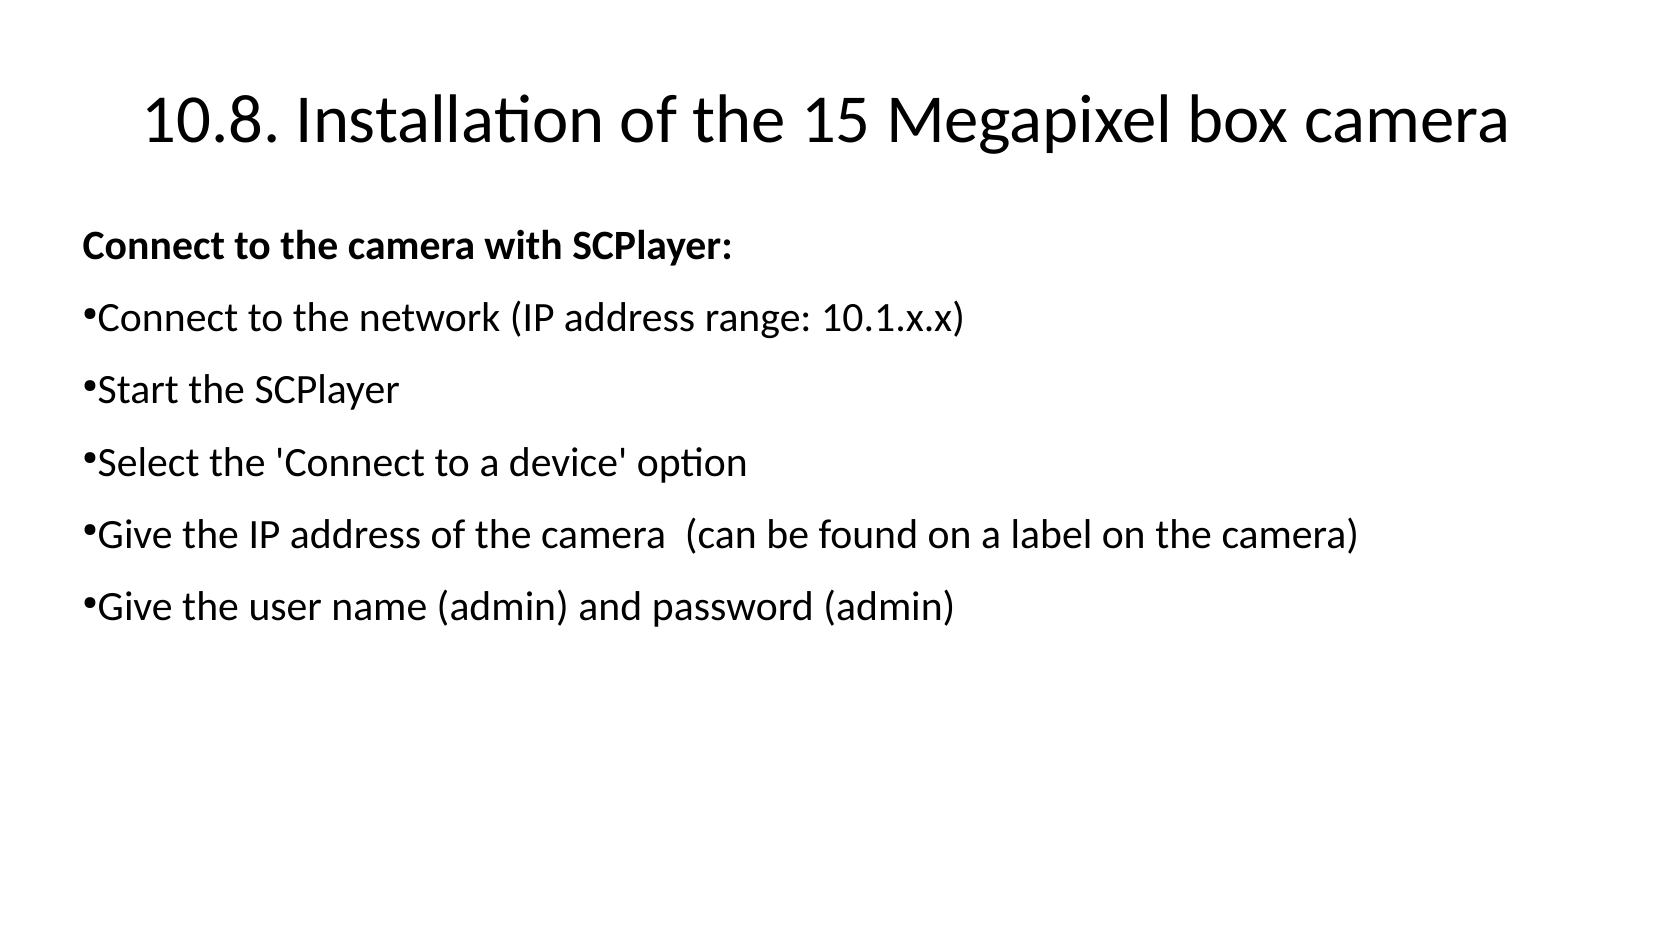

# 10.8. Installation of the 15 Megapixel box camera
Connect to the camera with SCPlayer:
Connect to the network (IP address range: 10.1.x.x)
Start the SCPlayer
Select the 'Connect to a device' option
Give the IP address of the camera (can be found on a label on the camera)
Give the user name (admin) and password (admin)